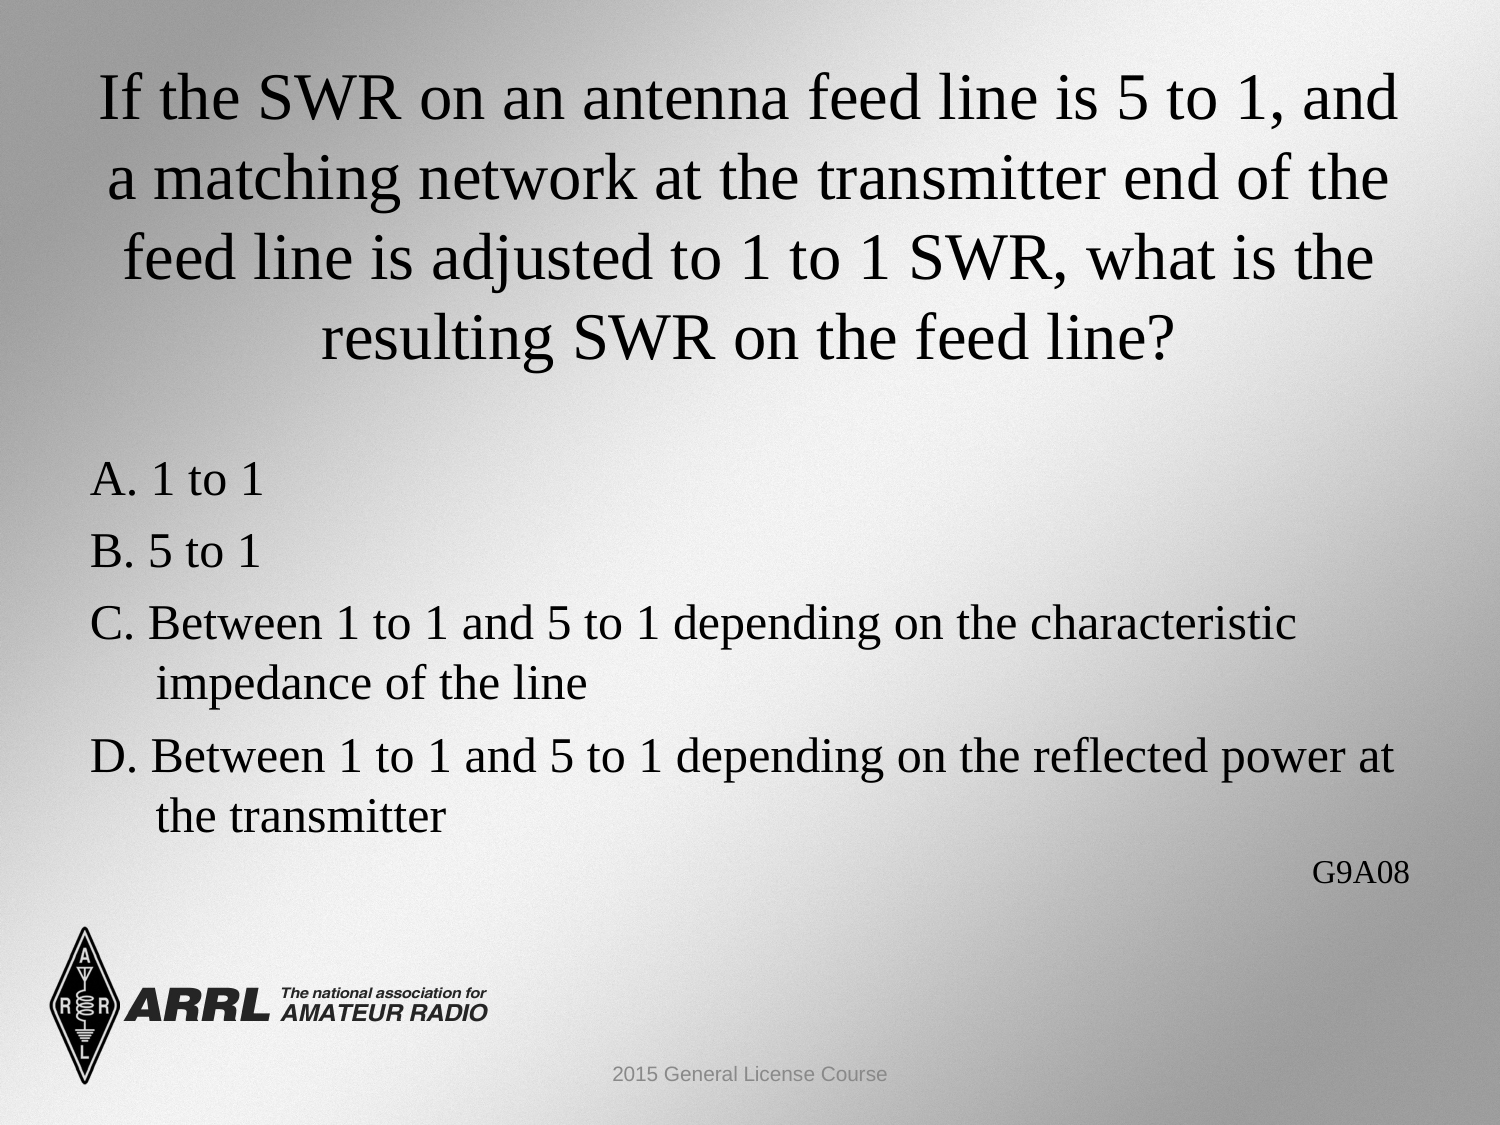

# If the SWR on an antenna feed line is 5 to 1, and a matching network at the transmitter end of the feed line is adjusted to 1 to 1 SWR, what is the resulting SWR on the feed line?
A. 1 to 1
B. 5 to 1
C. Between 1 to 1 and 5 to 1 depending on the characteristic impedance of the line
D. Between 1 to 1 and 5 to 1 depending on the reflected power at the transmitter
 G9A08
2015 General License Course